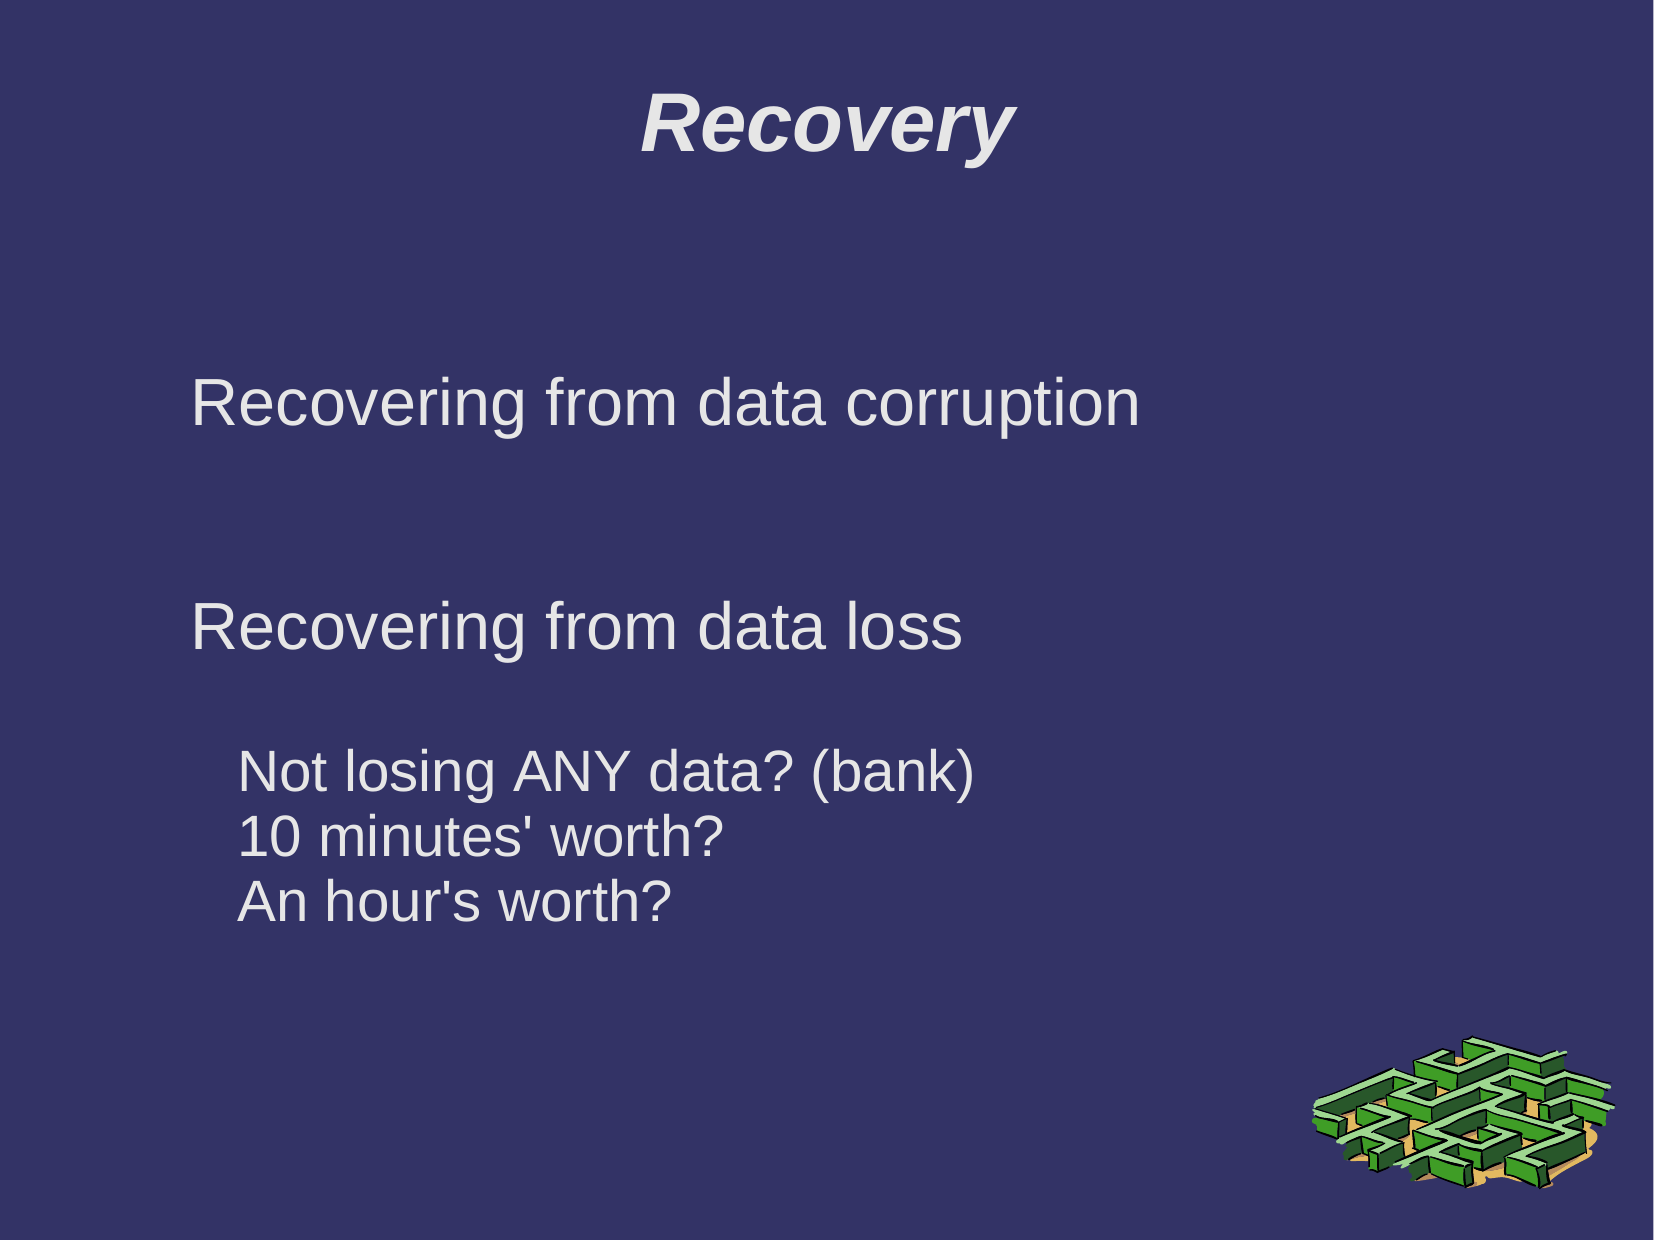

# Recovery
Recovering from data corruption
Recovering from data loss
Not losing ANY data? (bank)
10 minutes' worth?
An hour's worth?